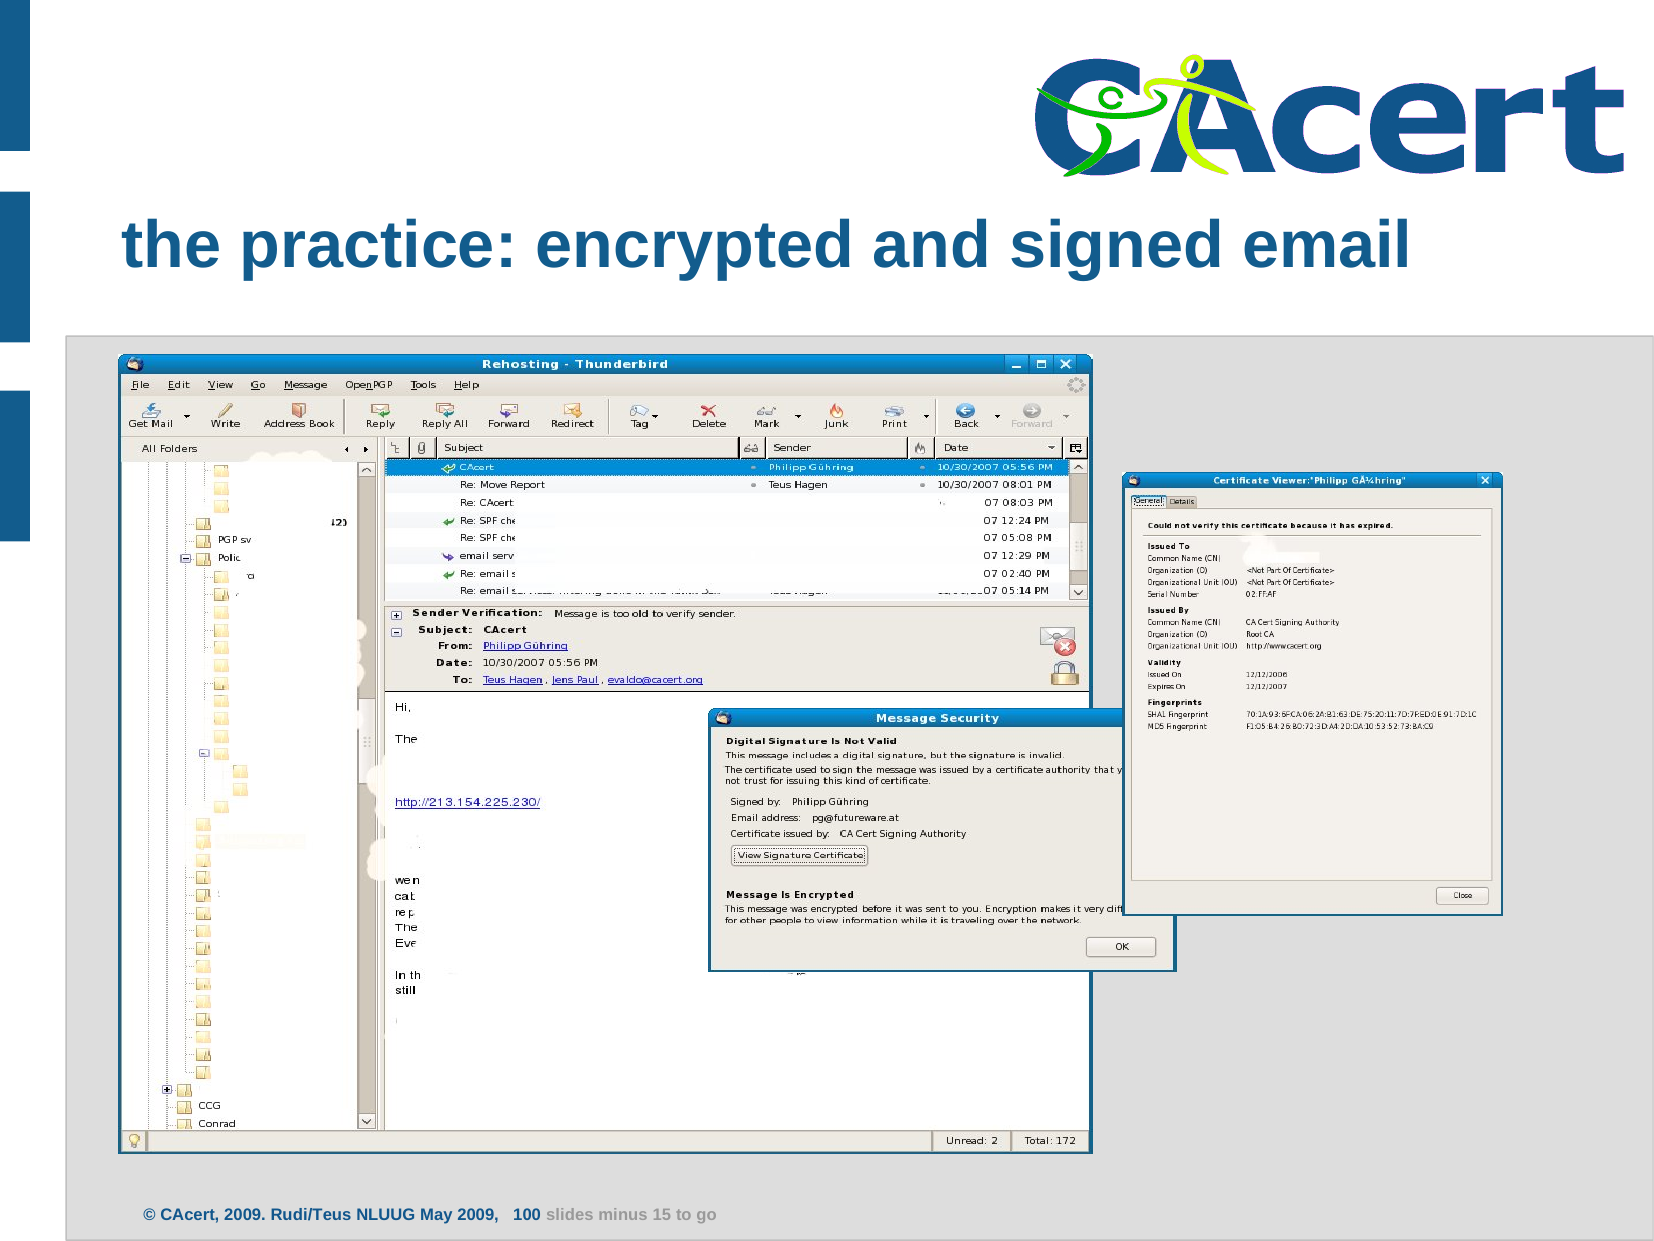

# the practice: encrypted and signed email